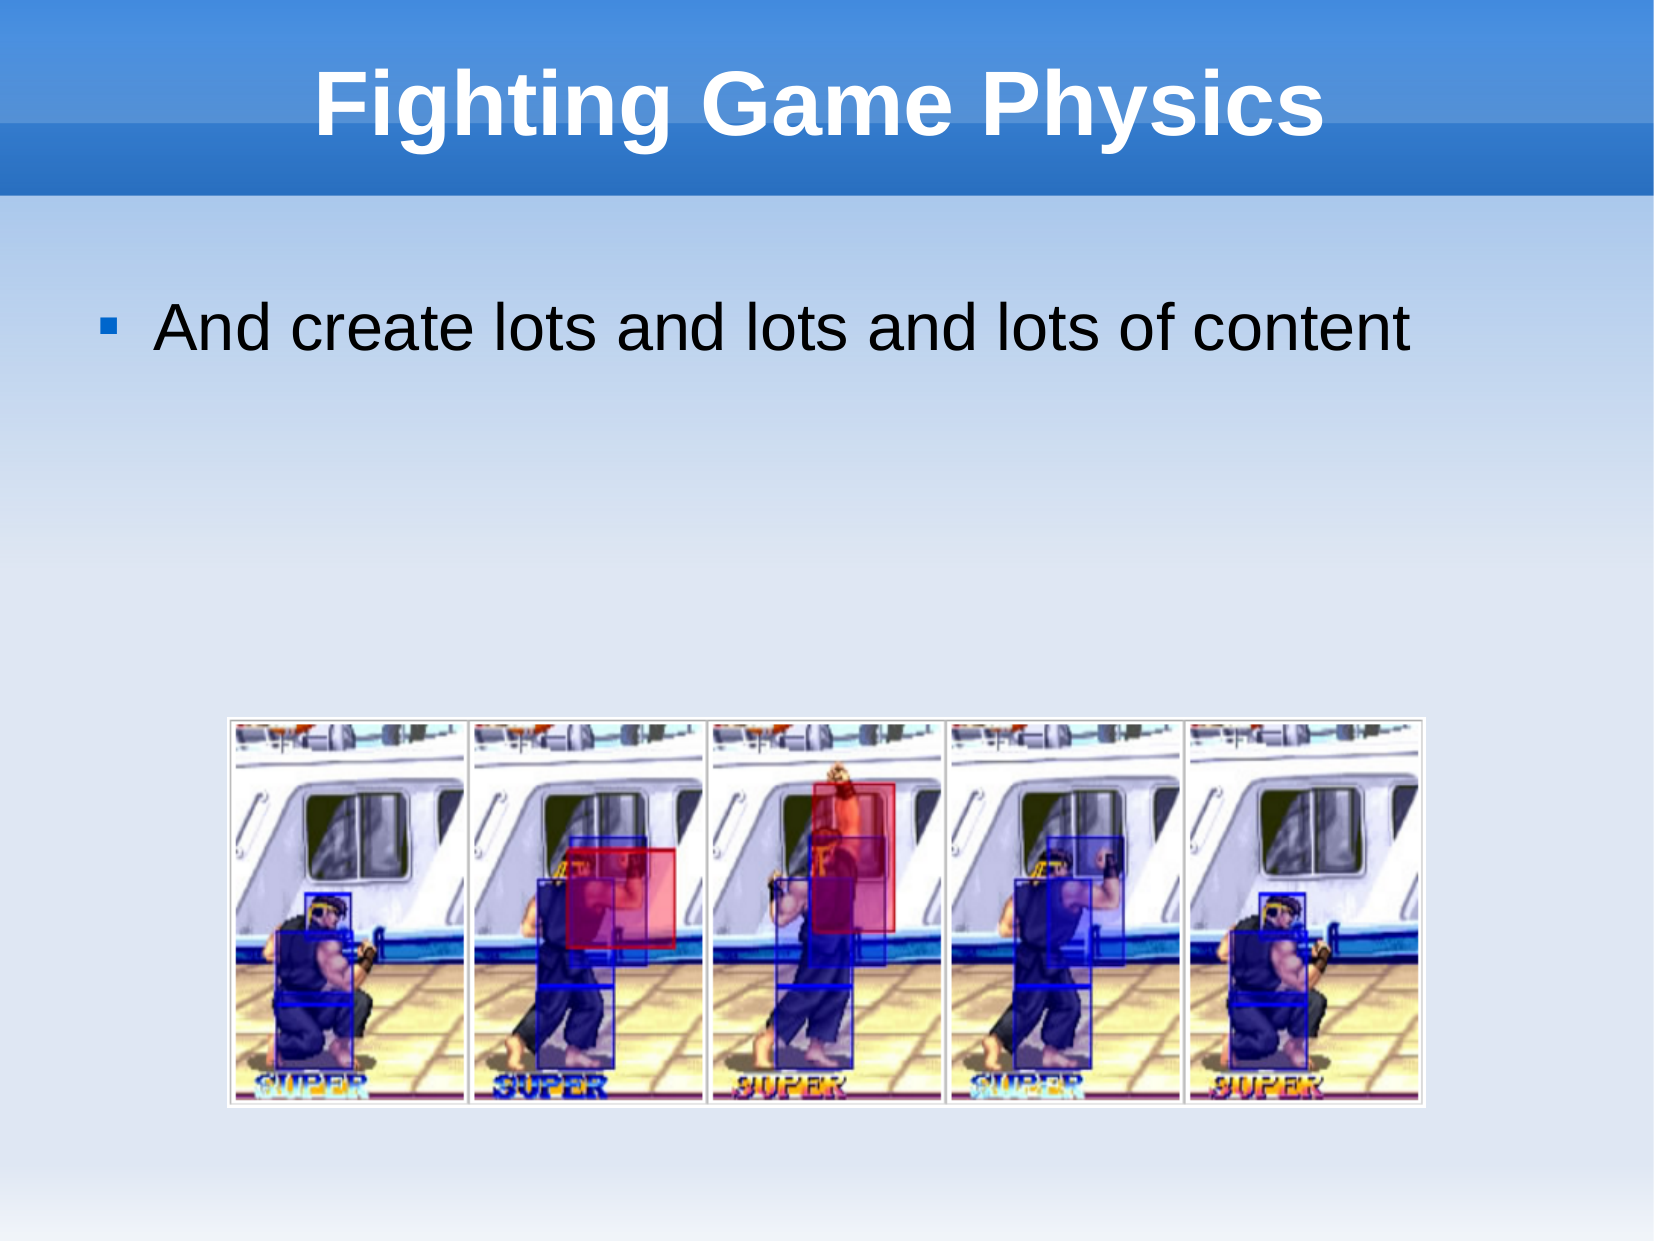

# Fighting Game Physics
And create lots and lots and lots of content